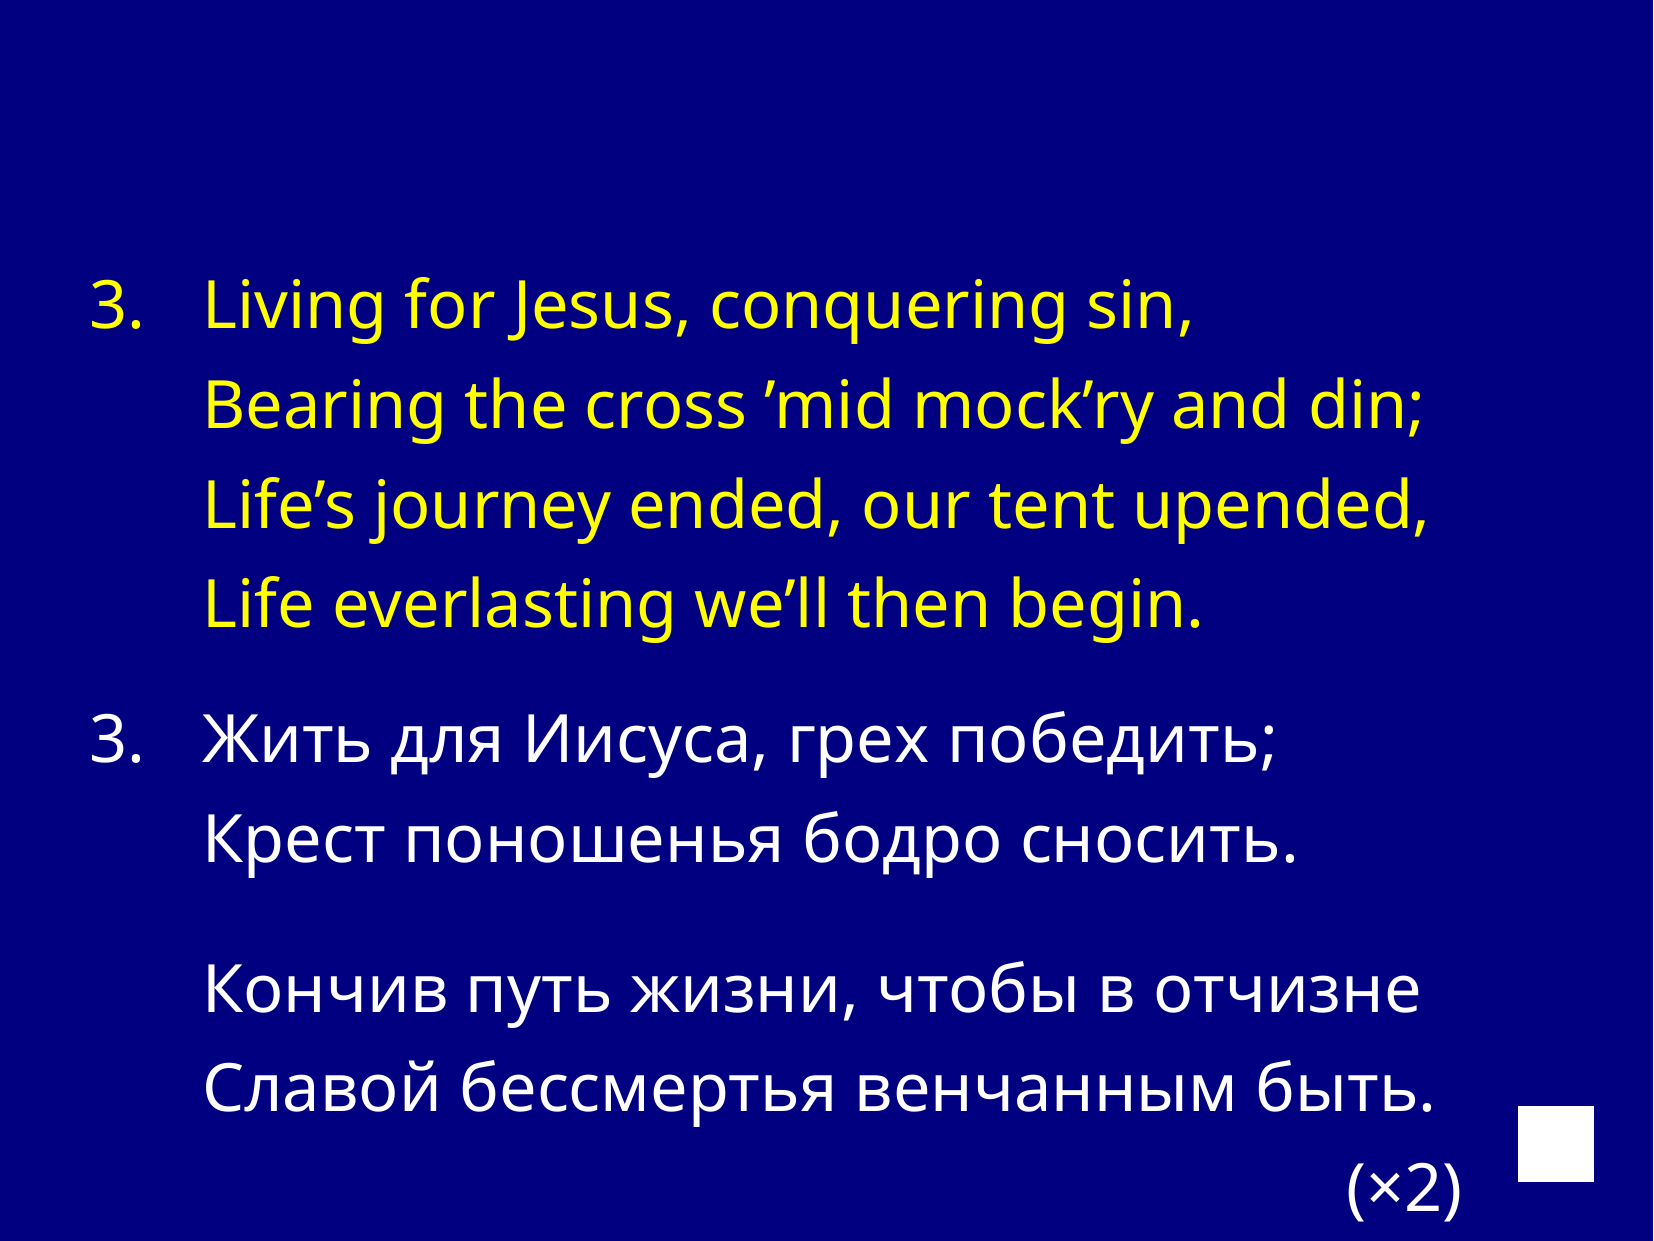

3.	Living for Jesus, conquering sin,
	Bearing the cross ’mid mock’ry and din;
	Life’s journey ended, our tent upended,
	Life everlasting we’ll then begin.
3.	Жить для Иисуса, грех победить;
	Крест поношенья бодро сносить.
	Кончив путь жизни, чтобы в отчизне
	Славой бессмертья венчанным быть.
			(×2)